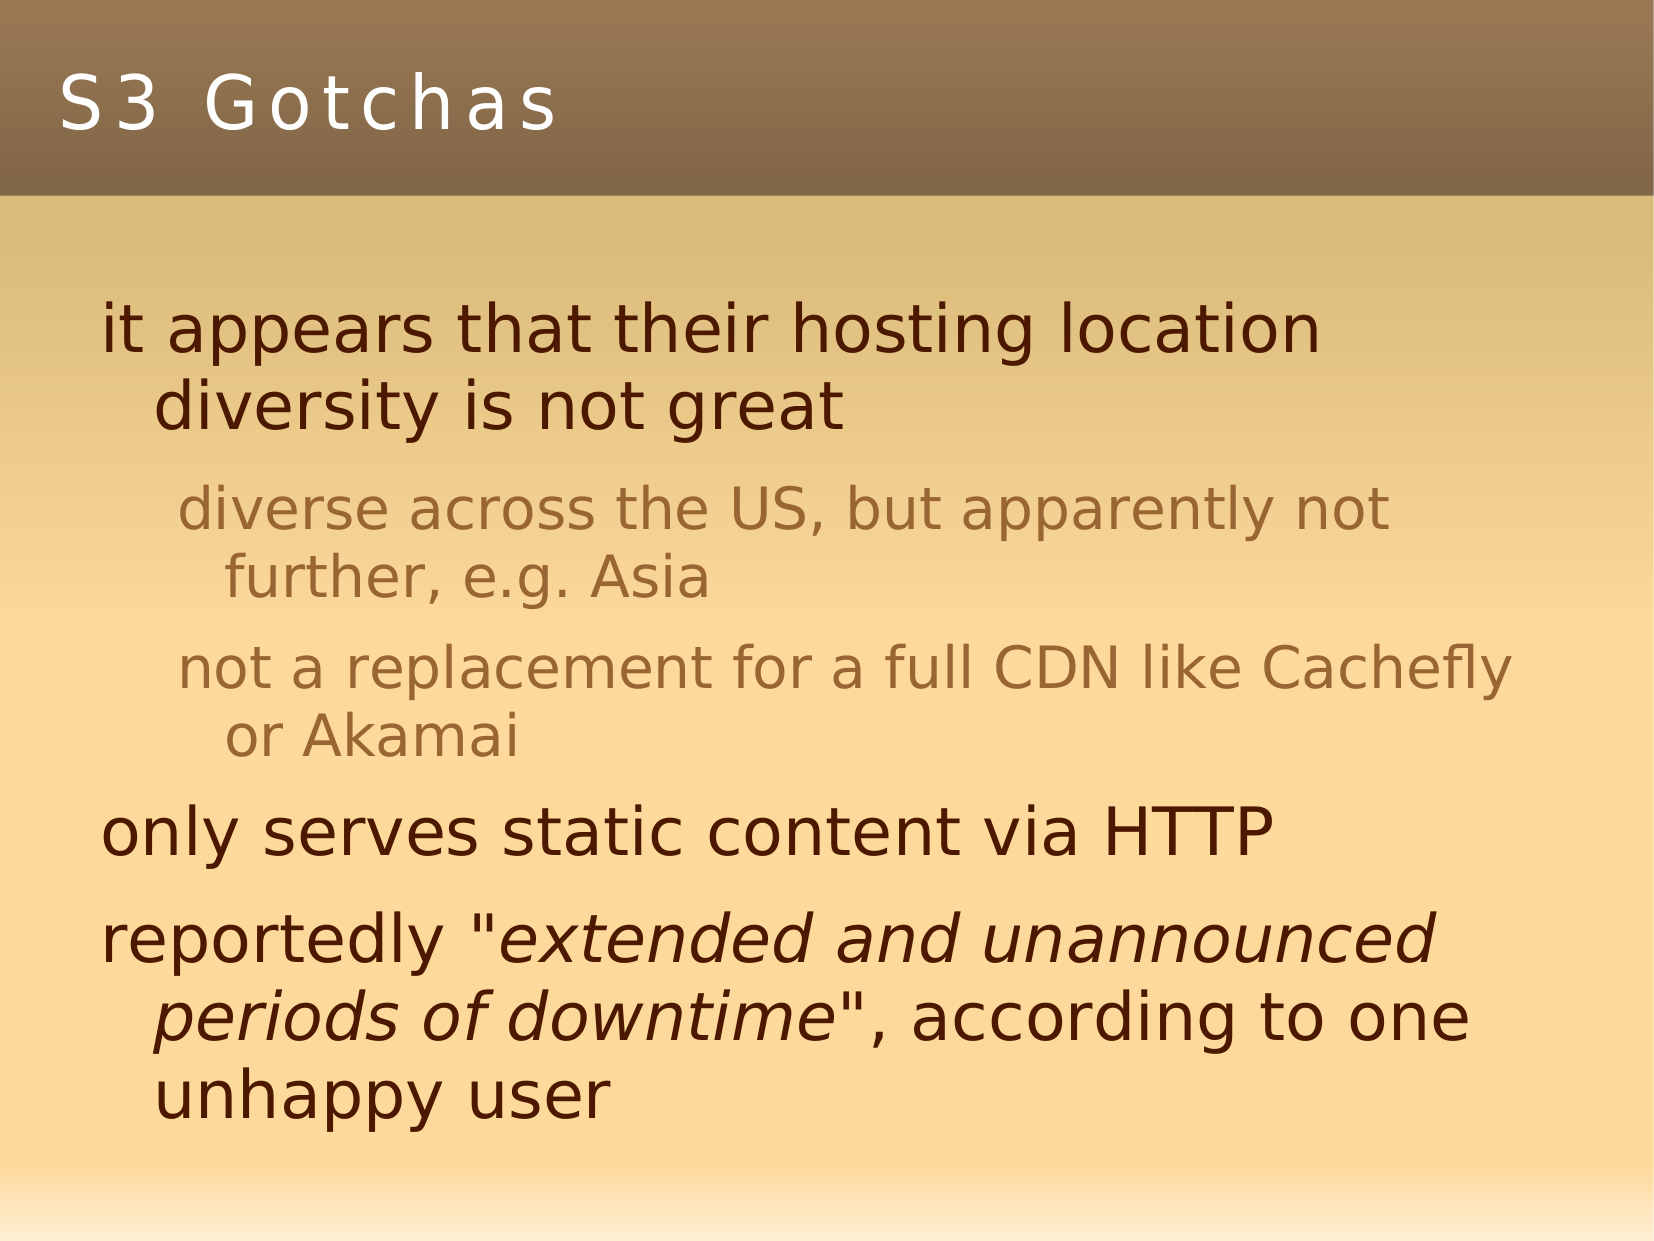

# S3 Gotchas
it appears that their hosting location diversity is not great
diverse across the US, but apparently not further, e.g. Asia
not a replacement for a full CDN like Cachefly or Akamai
only serves static content via HTTP
reportedly "extended and unannounced periods of downtime", according to one unhappy user